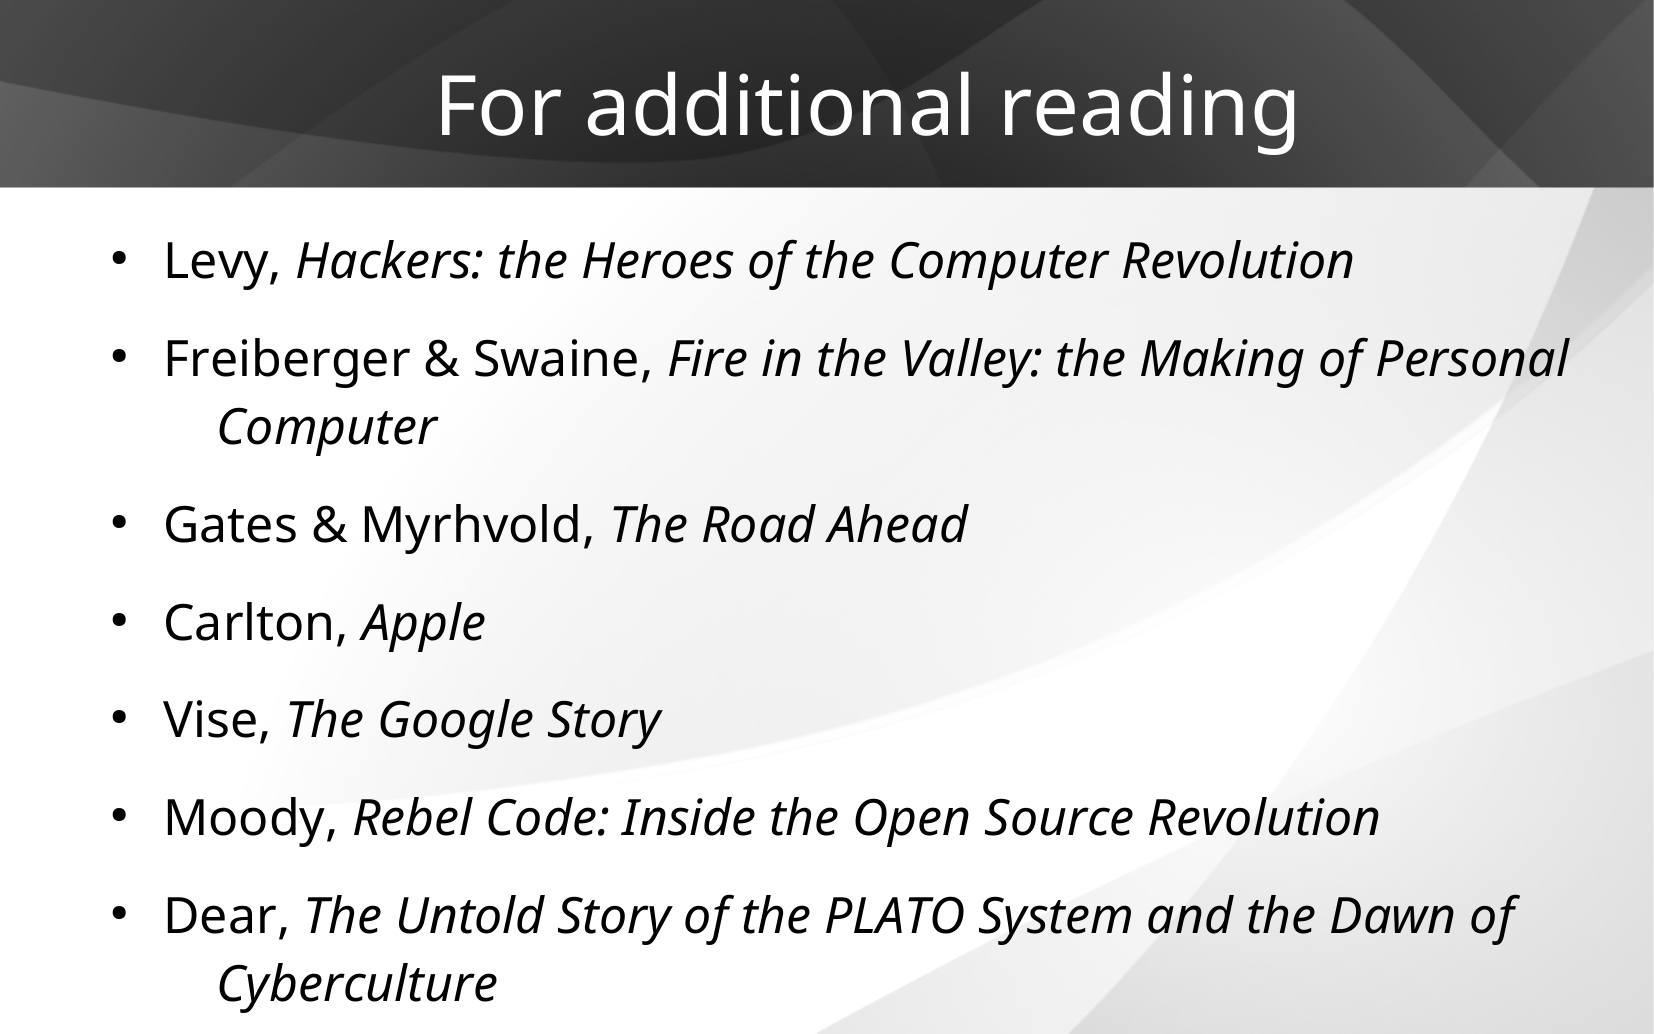

# For additional reading
Levy, Hackers: the Heroes of the Computer Revolution
Freiberger & Swaine, Fire in the Valley: the Making of Personal Computer
Gates & Myrhvold, The Road Ahead
Carlton, Apple
Vise, The Google Story
Moody, Rebel Code: Inside the Open Source Revolution
Dear, The Untold Story of the PLATO System and the Dawn of Cyberculture